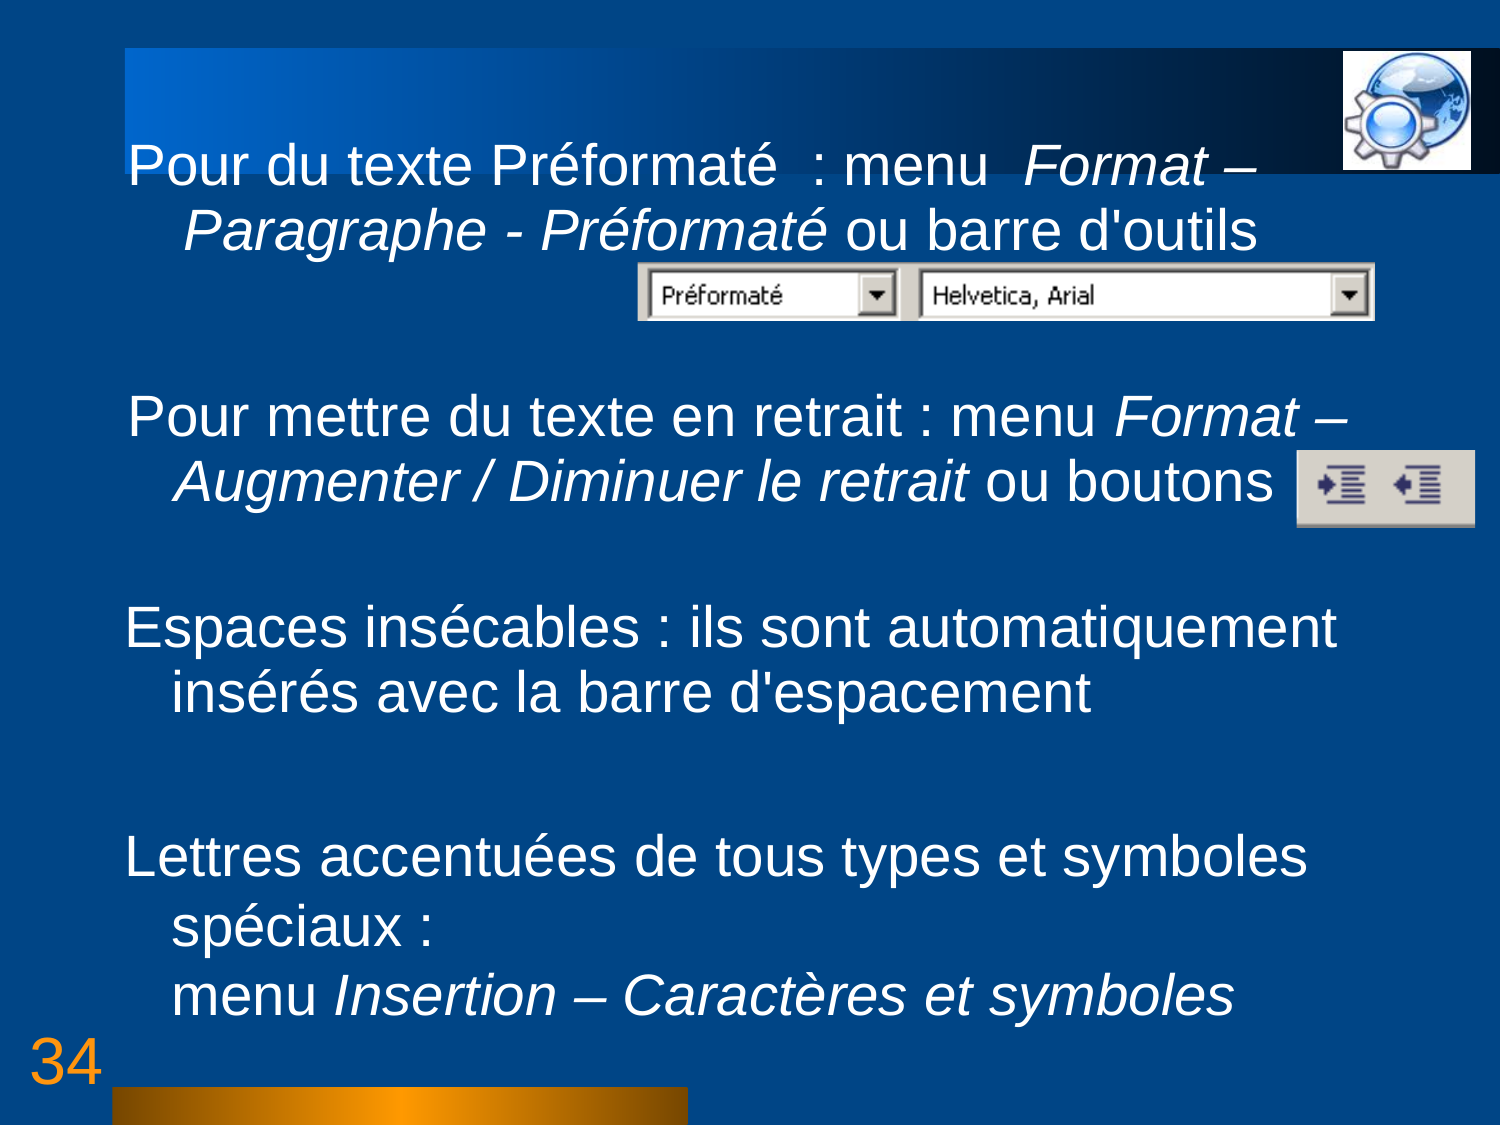

# Pour du texte Préformaté : menu Format – Paragraphe - Préformaté ou barre d'outils
Pour mettre du texte en retrait : menu Format – Augmenter / Diminuer le retrait ou boutons
Espaces insécables : ils sont automatiquement insérés avec la barre d'espacement
Lettres accentuées de tous types et symboles spéciaux :
menu Insertion – Caractères et symboles